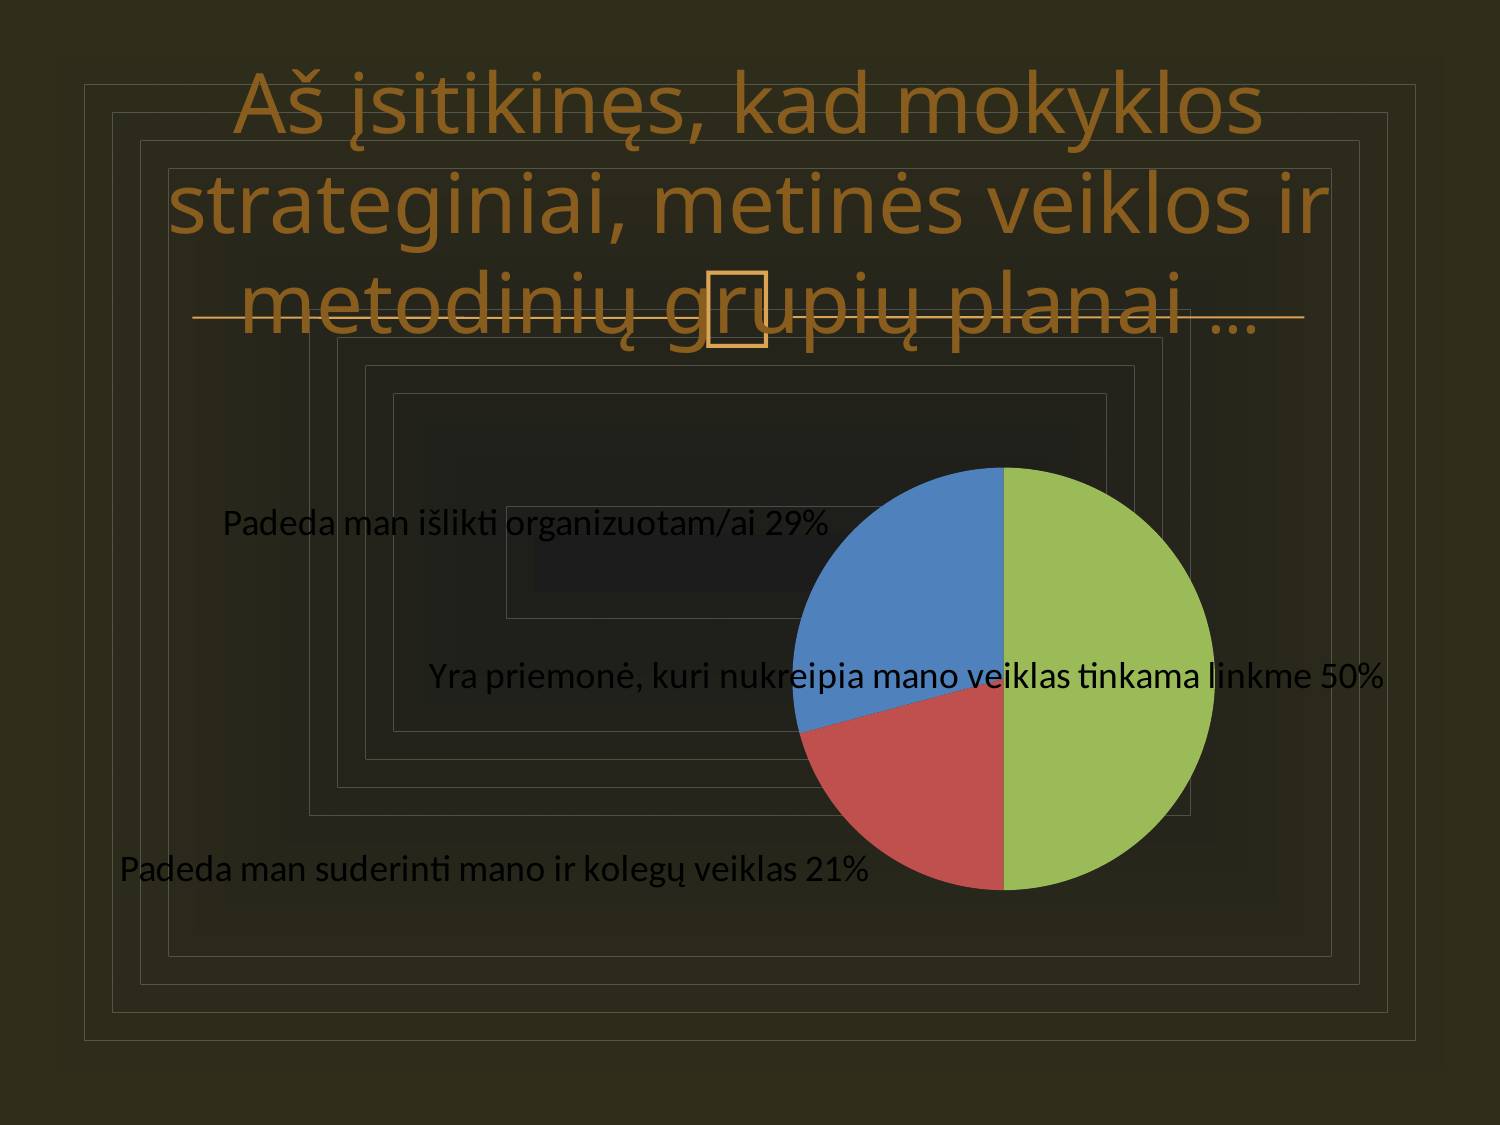

# Aš įsitikinęs, kad mokyklos strateginiai, metinės veiklos ir metodinių grupių planai ...
### Chart
| Category | Pardavimas |
|---|---|
| Padeda man išlikti organizuotam/ai | 7.0 |
| Padeda man suderinti mano ir kolegų veiklas | 5.0 |
| Yra priemonė, kuri nukreipia mano veiklas tinkama linkme | 12.0 |